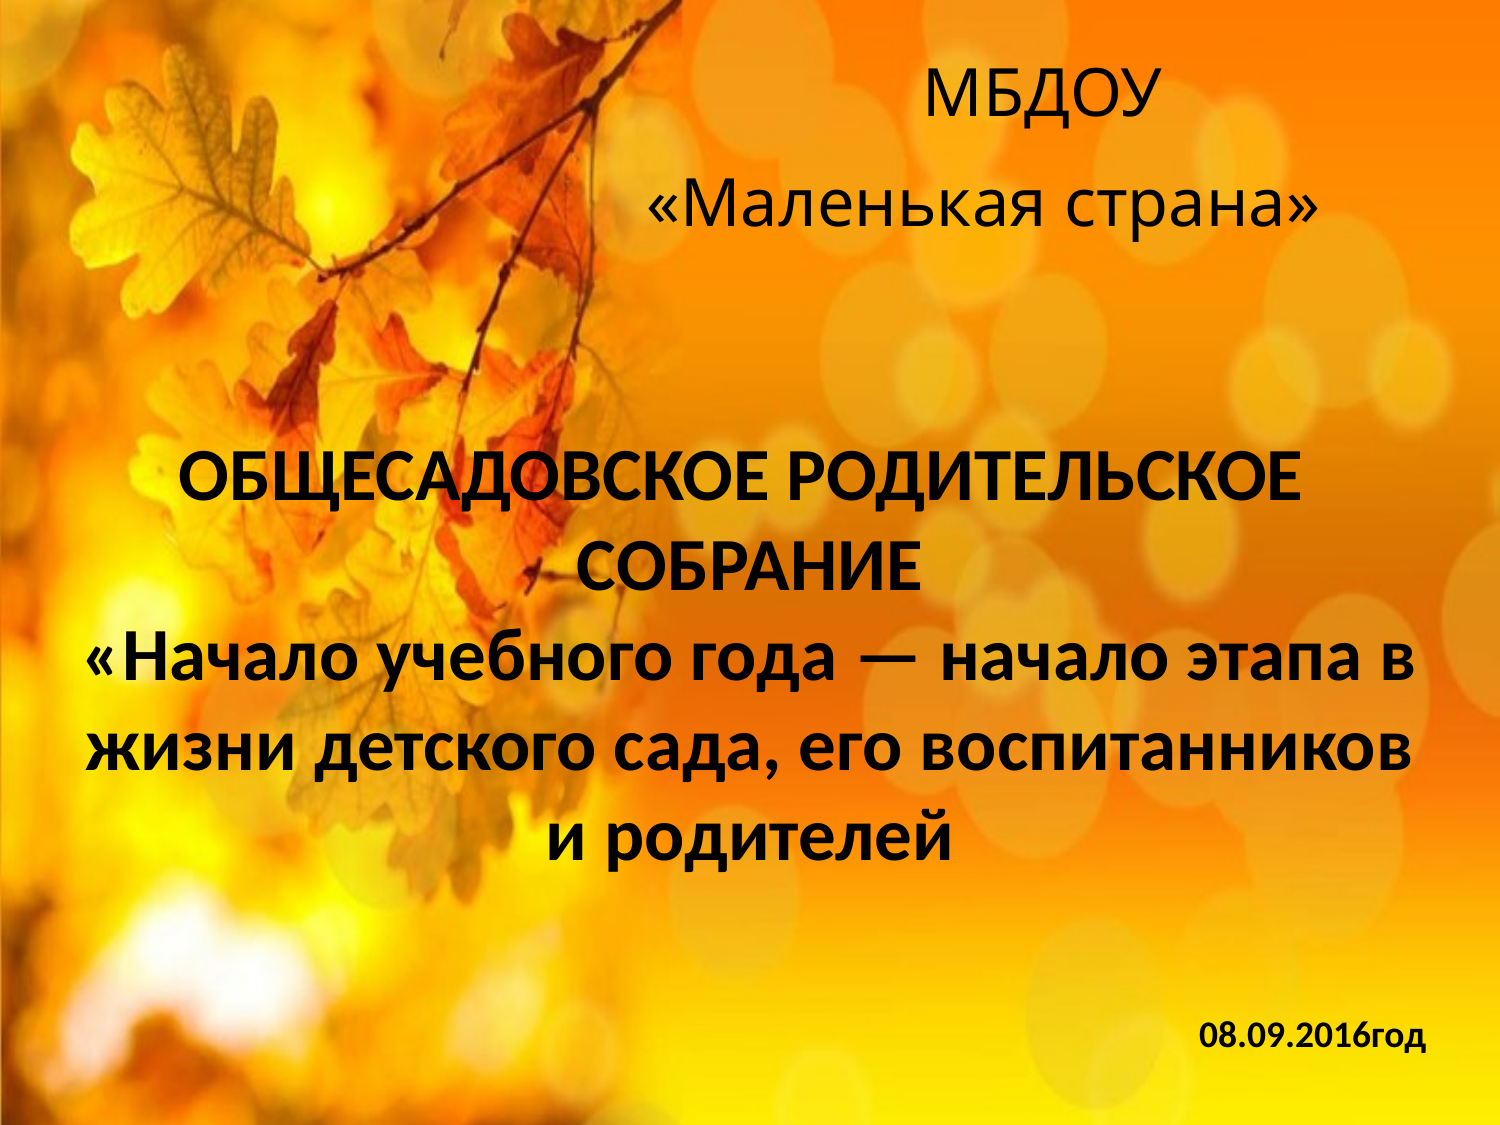

МБДОУ
«Маленькая страна»
#
ОБЩЕСАДОВСКОЕ РОДИТЕЛЬСКОЕ СОБРАНИЕ
«Начало учебного года — начало этапа в жизни детского сада, его воспитанников и родителей
08.09.2016год